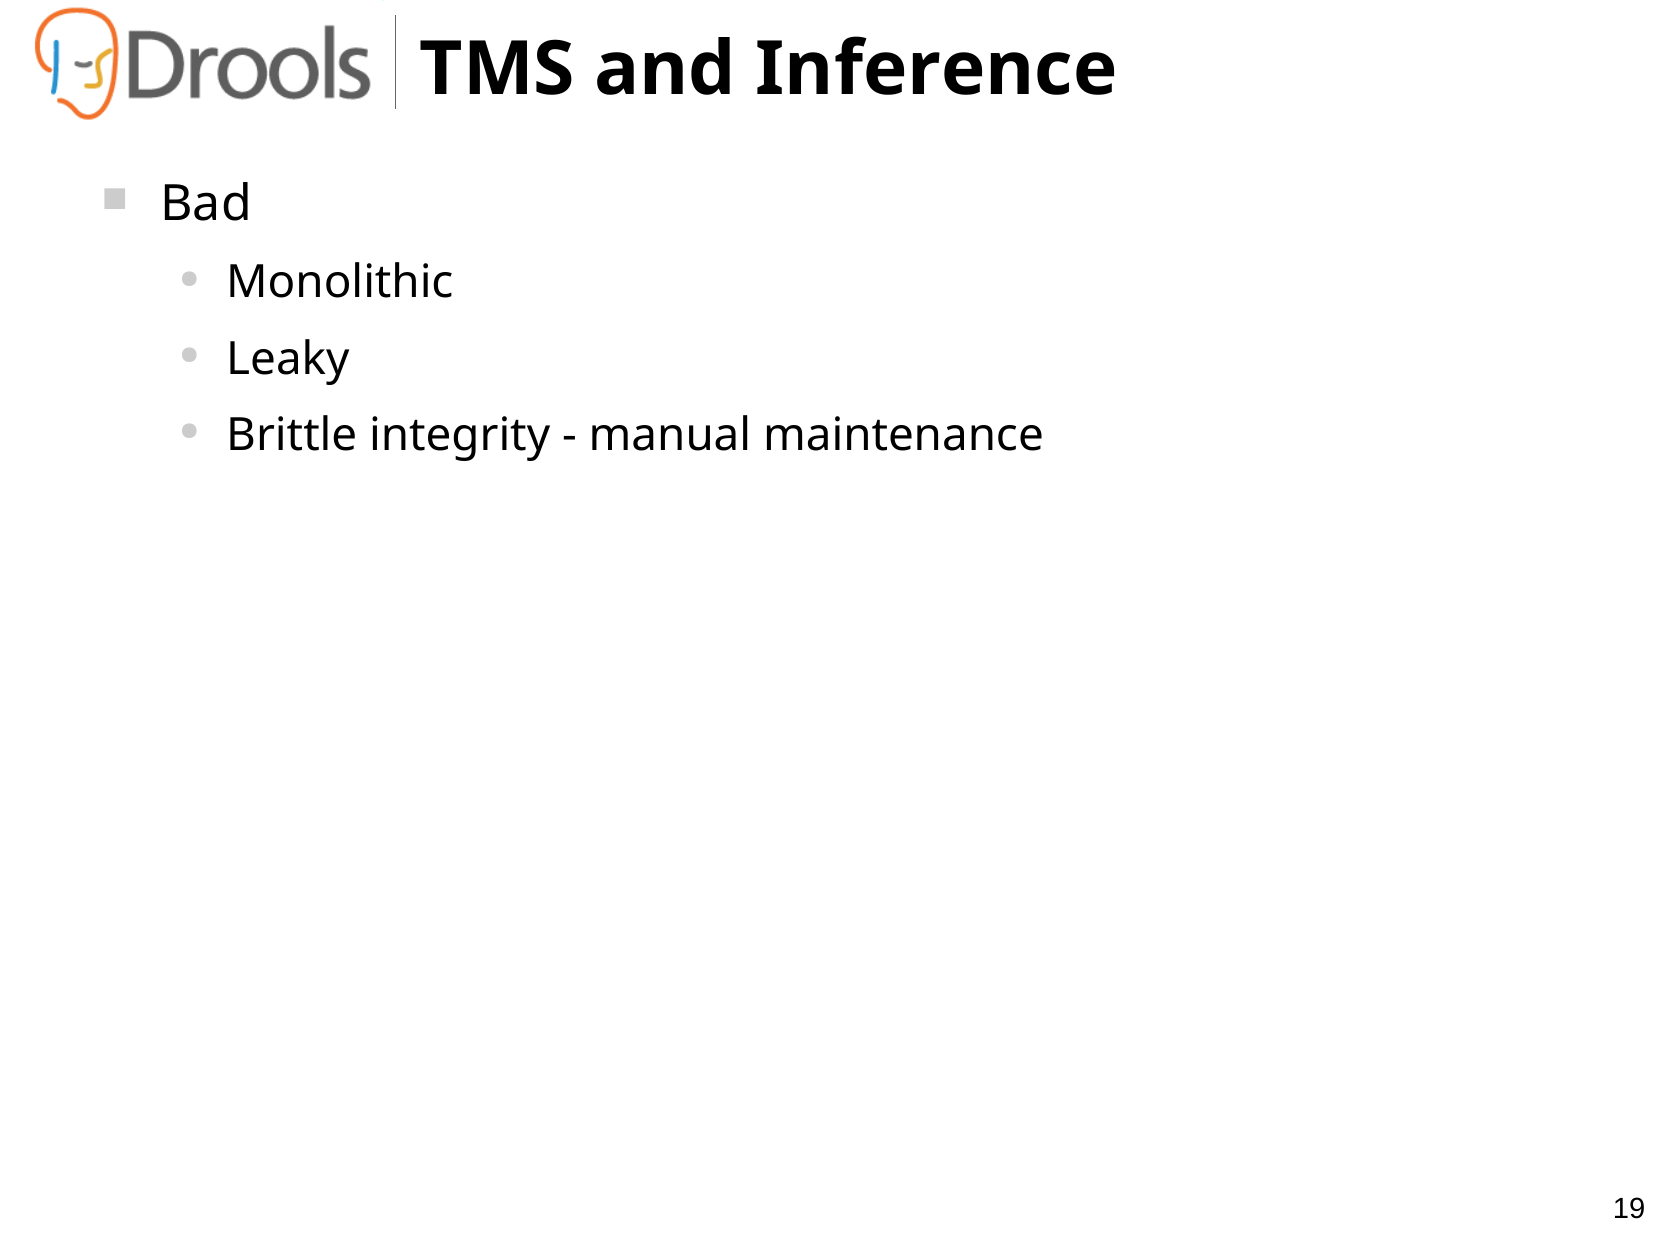

# TMS and Inference
Bad
Monolithic
Leaky
Brittle integrity - manual maintenance